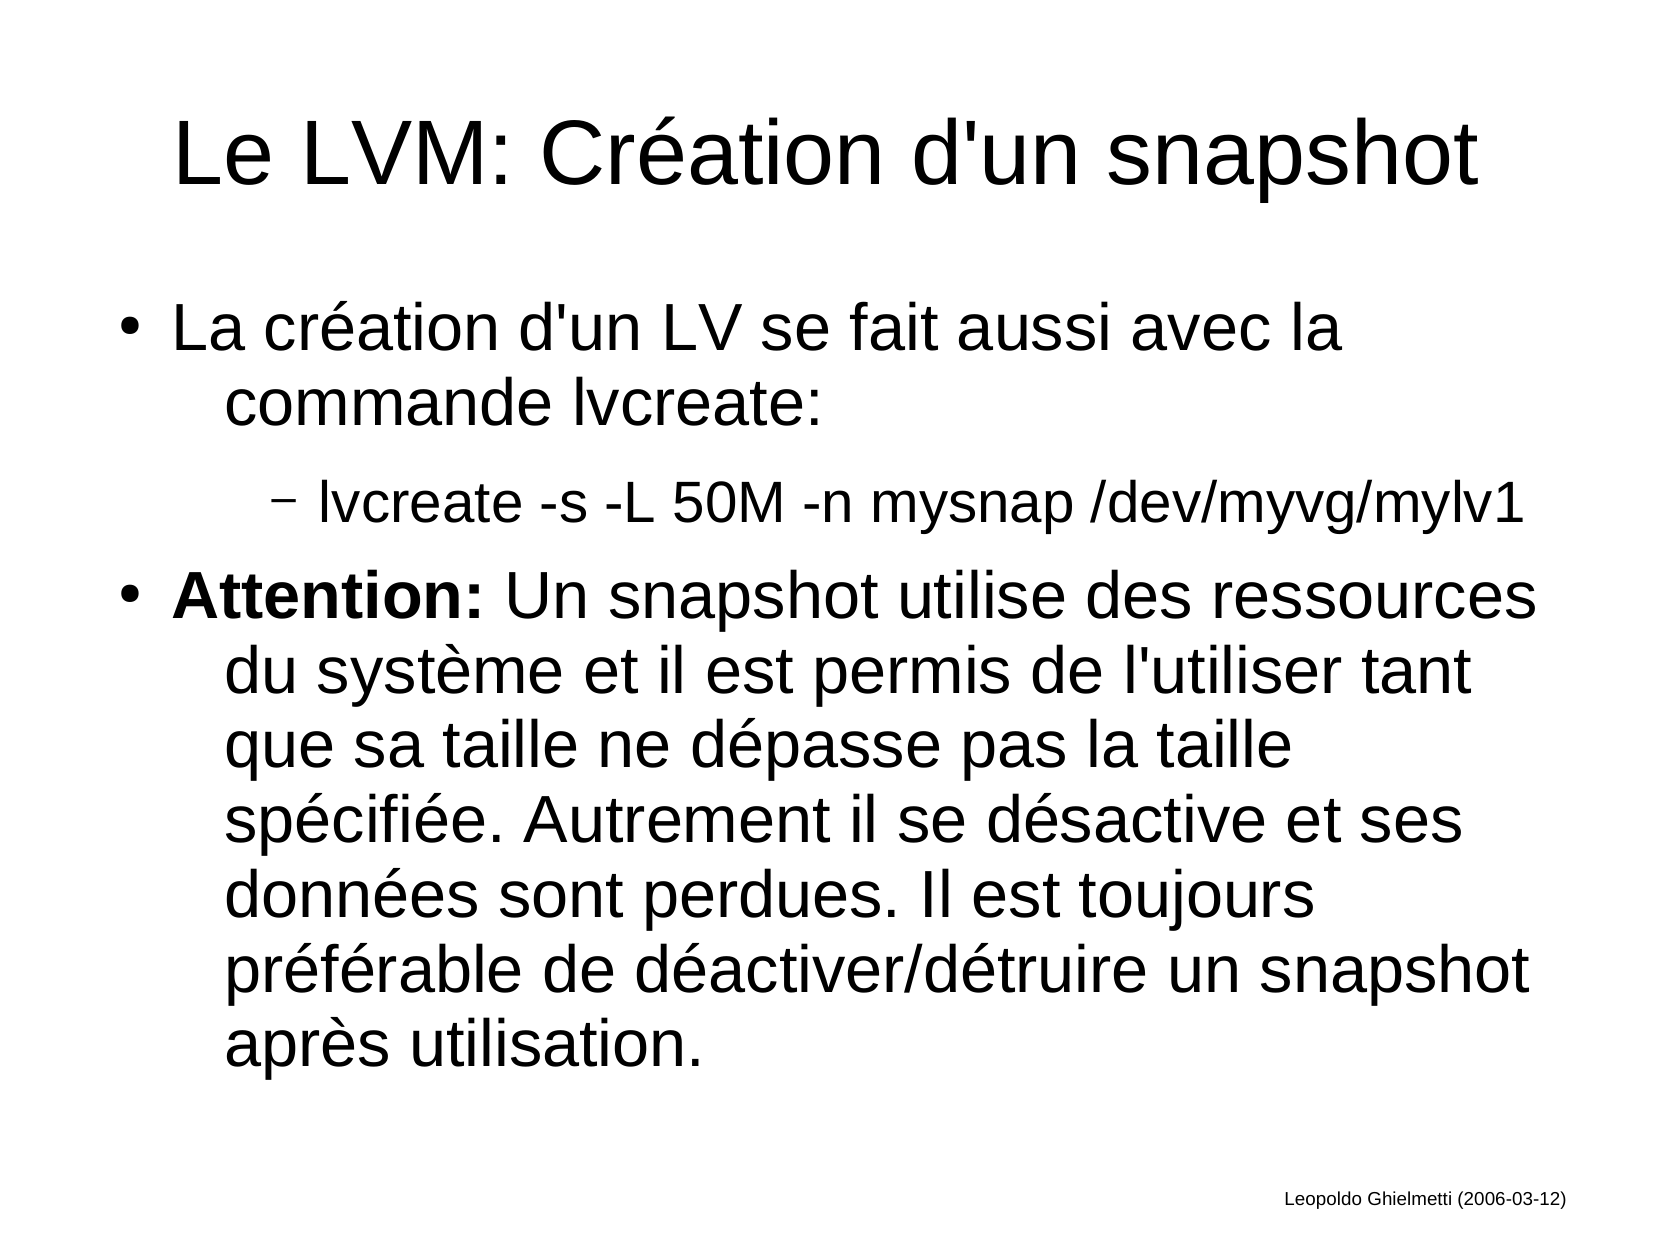

# Le LVM: Création d'un snapshot
La création d'un LV se fait aussi avec la commande lvcreate:
lvcreate -s -L 50M -n mysnap /dev/myvg/mylv1
Attention: Un snapshot utilise des ressources du système et il est permis de l'utiliser tant que sa taille ne dépasse pas la taille spécifiée. Autrement il se désactive et ses données sont perdues. Il est toujours préférable de déactiver/détruire un snapshot après utilisation.
Leopoldo Ghielmetti (2006-03-12)